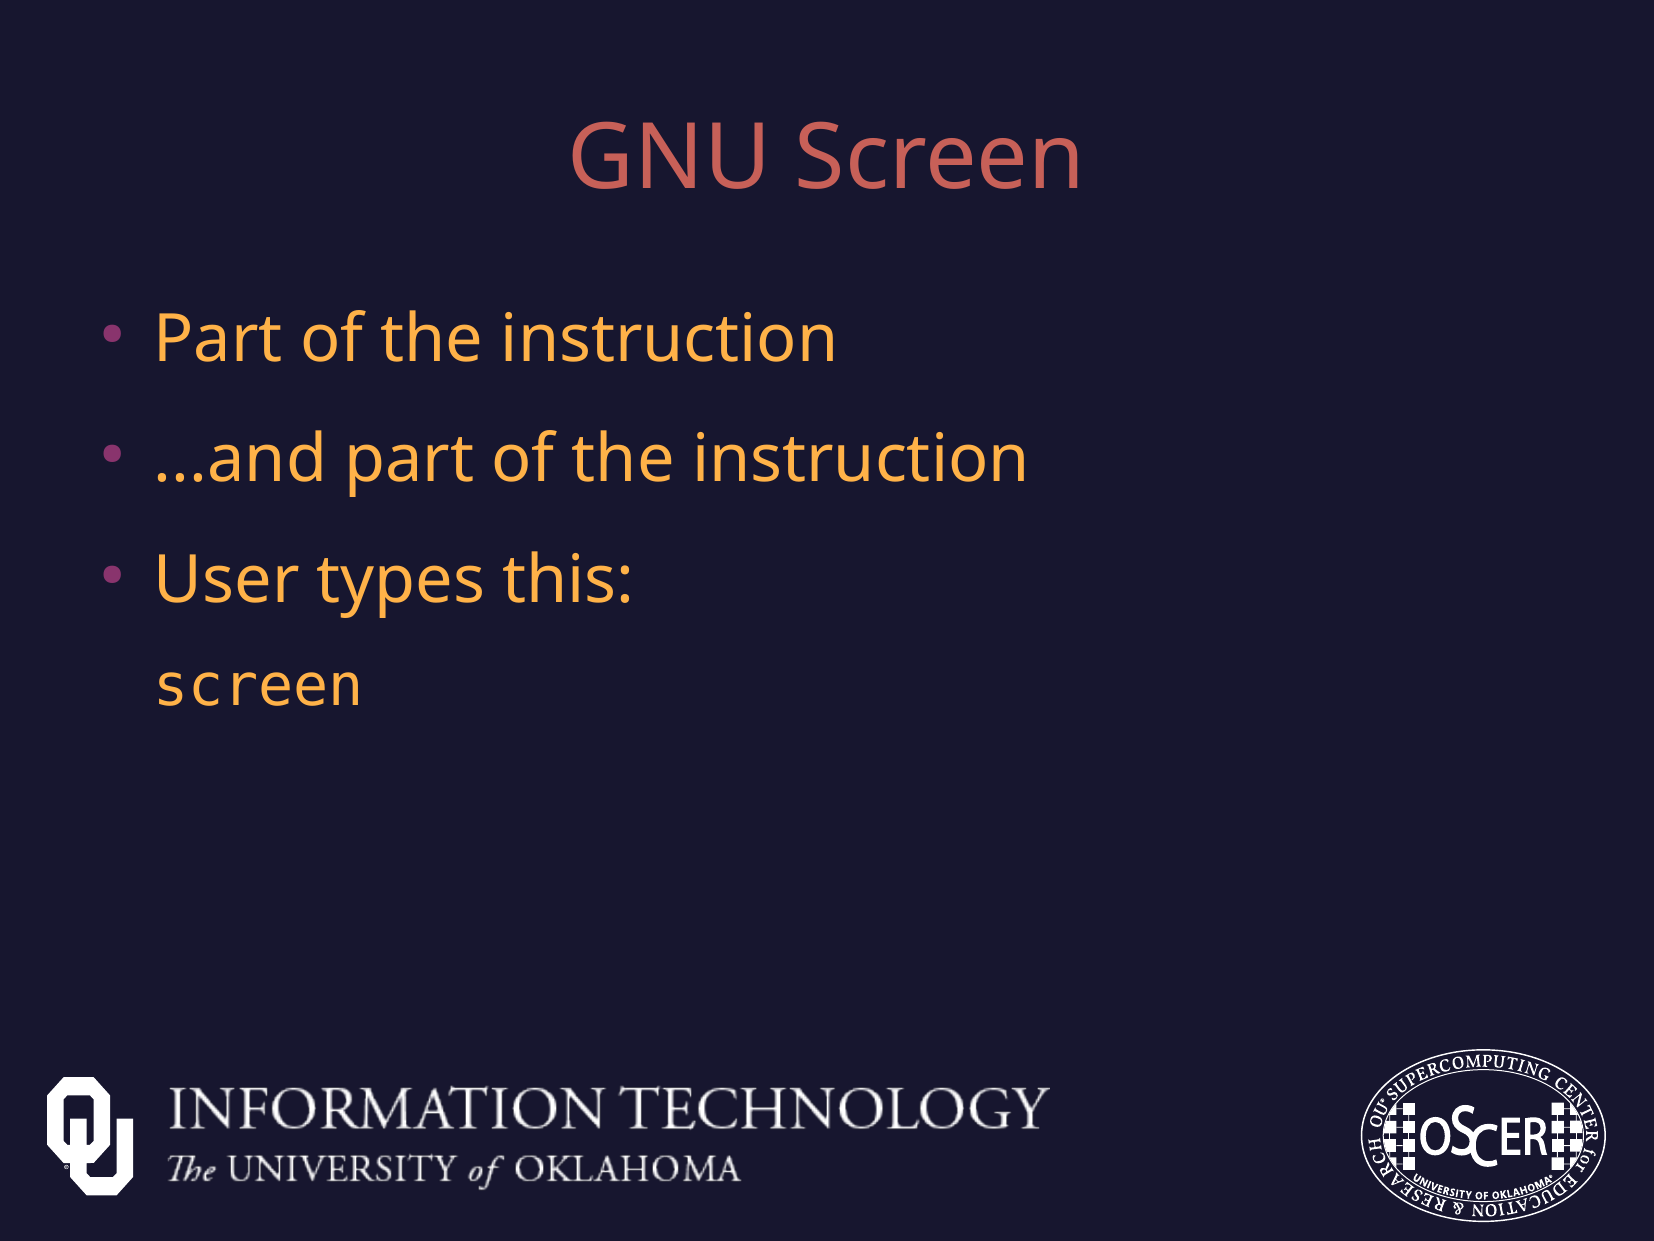

# GNU Screen
Part of the instruction
...and part of the instruction
User types this:
screen